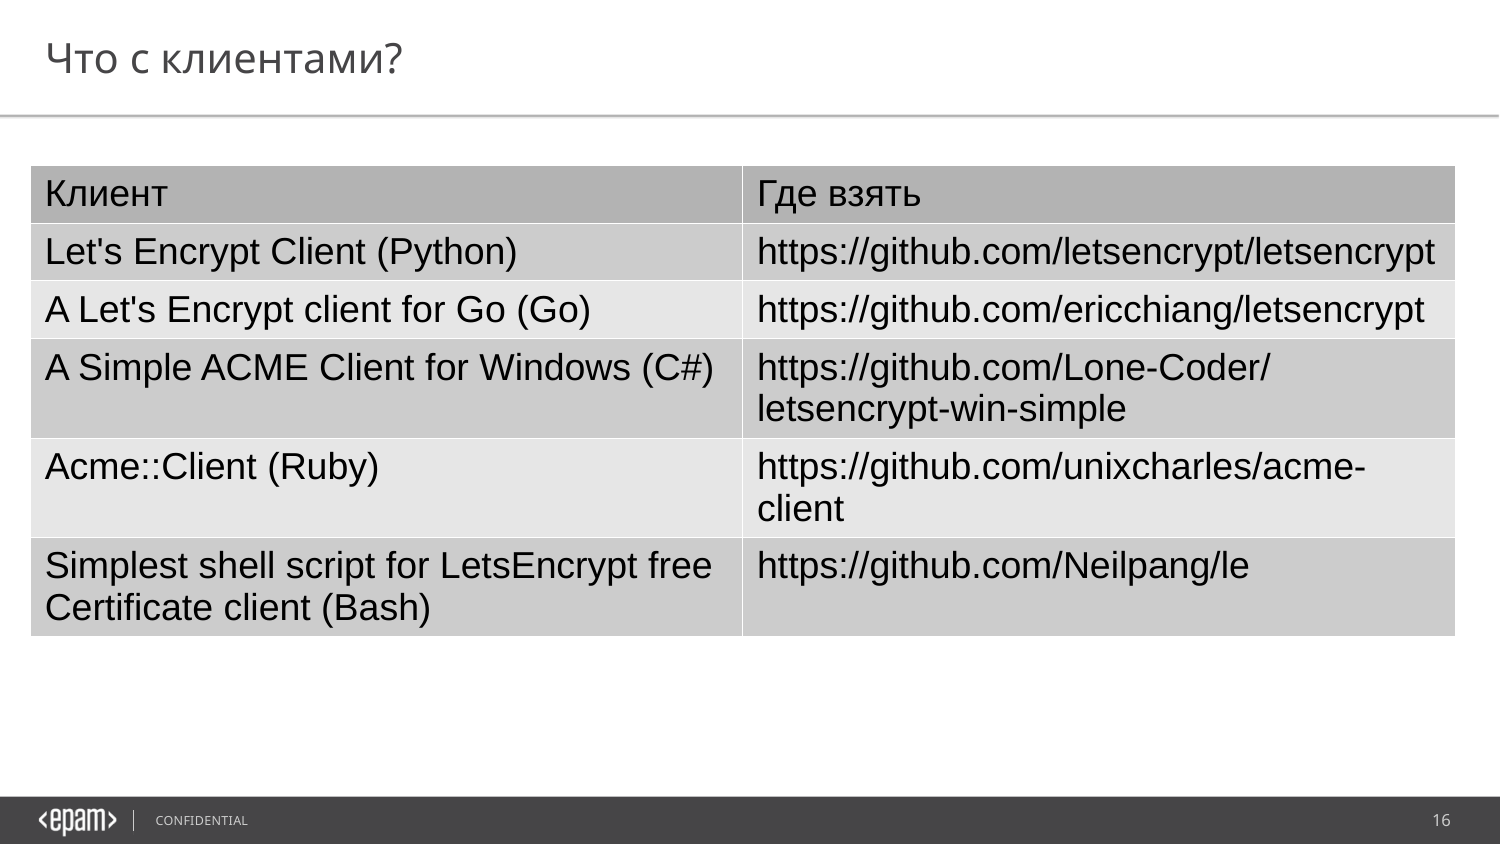

# Что с клиентами?
| Клиент | Где взять |
| --- | --- |
| Let's Encrypt Client (Python) | https://github.com/letsencrypt/letsencrypt |
| A Let's Encrypt client for Go (Go) | https://github.com/ericchiang/letsencrypt |
| A Simple ACME Client for Windows (C#) | https://github.com/Lone-Coder/letsencrypt-win-simple |
| Acme::Client (Ruby) | https://github.com/unixcharles/acme-client |
| Simplest shell script for LetsEncrypt free Certificate client (Bash) | https://github.com/Neilpang/le |